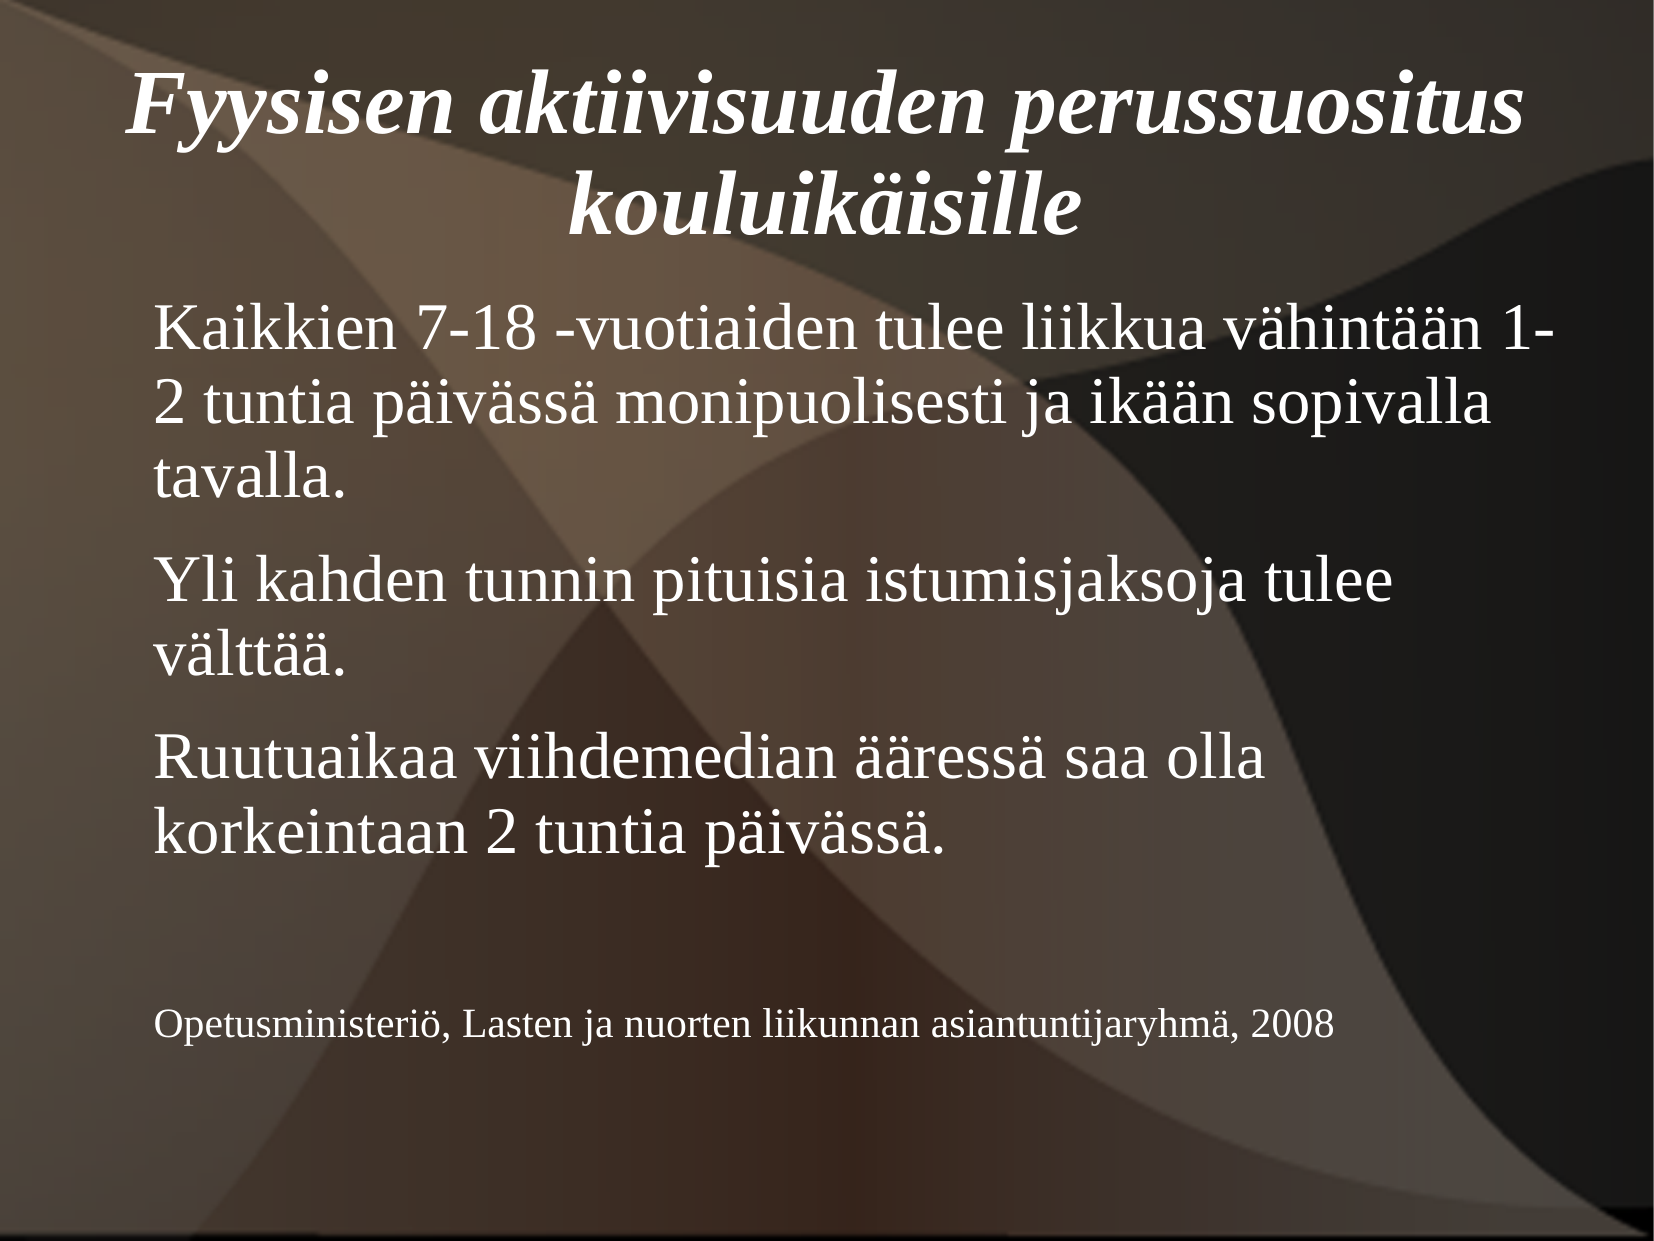

# Fyysisen aktiivisuuden perussuositus kouluikäisille
Kaikkien 7-18 -vuotiaiden tulee liikkua vähintään 1-2 tuntia päivässä monipuolisesti ja ikään sopivalla tavalla.
Yli kahden tunnin pituisia istumisjaksoja tulee välttää.
Ruutuaikaa viihdemedian ääressä saa olla korkeintaan 2 tuntia päivässä.
Opetusministeriö, Lasten ja nuorten liikunnan asiantuntijaryhmä, 2008